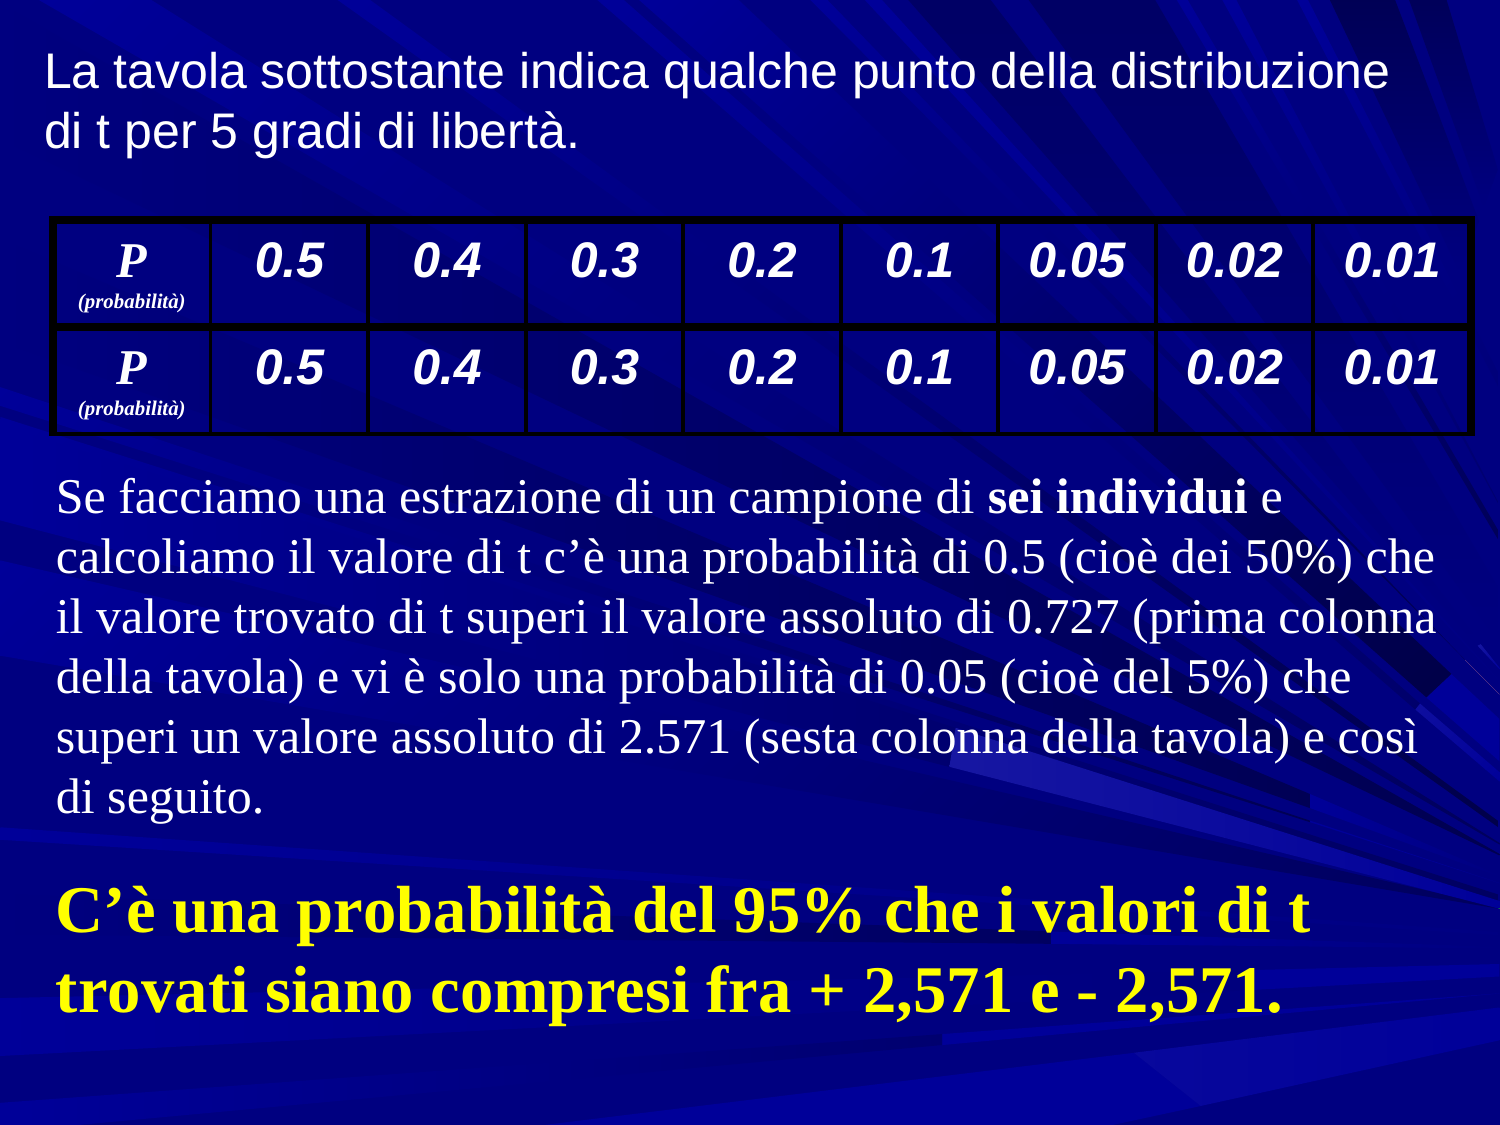

La tavola sottostante indica qualche punto della distribuzione di t per 5 gradi di libertà.
| P (probabilità) | 0.5 | 0.4 | 0.3 | 0.2 | 0.1 | 0.05 | 0.02 | 0.01 |
| --- | --- | --- | --- | --- | --- | --- | --- | --- |
| P (probabilità) | 0.5 | 0.4 | 0.3 | 0.2 | 0.1 | 0.05 | 0.02 | 0.01 |
Se facciamo una estrazione di un campione di sei individui e calcoliamo il valore di t c’è una probabilità di 0.5 (cioè dei 50%) che il valore trovato di t superi il valore assoluto di 0.727 (prima colonna della tavola) e vi è solo una probabilità di 0.05 (cioè del 5%) che superi un valore assoluto di 2.571 (sesta colonna della tavola) e così di seguito.
C’è una probabilità del 95% che i valori di t trovati siano compresi fra + 2,571 e - 2,571.